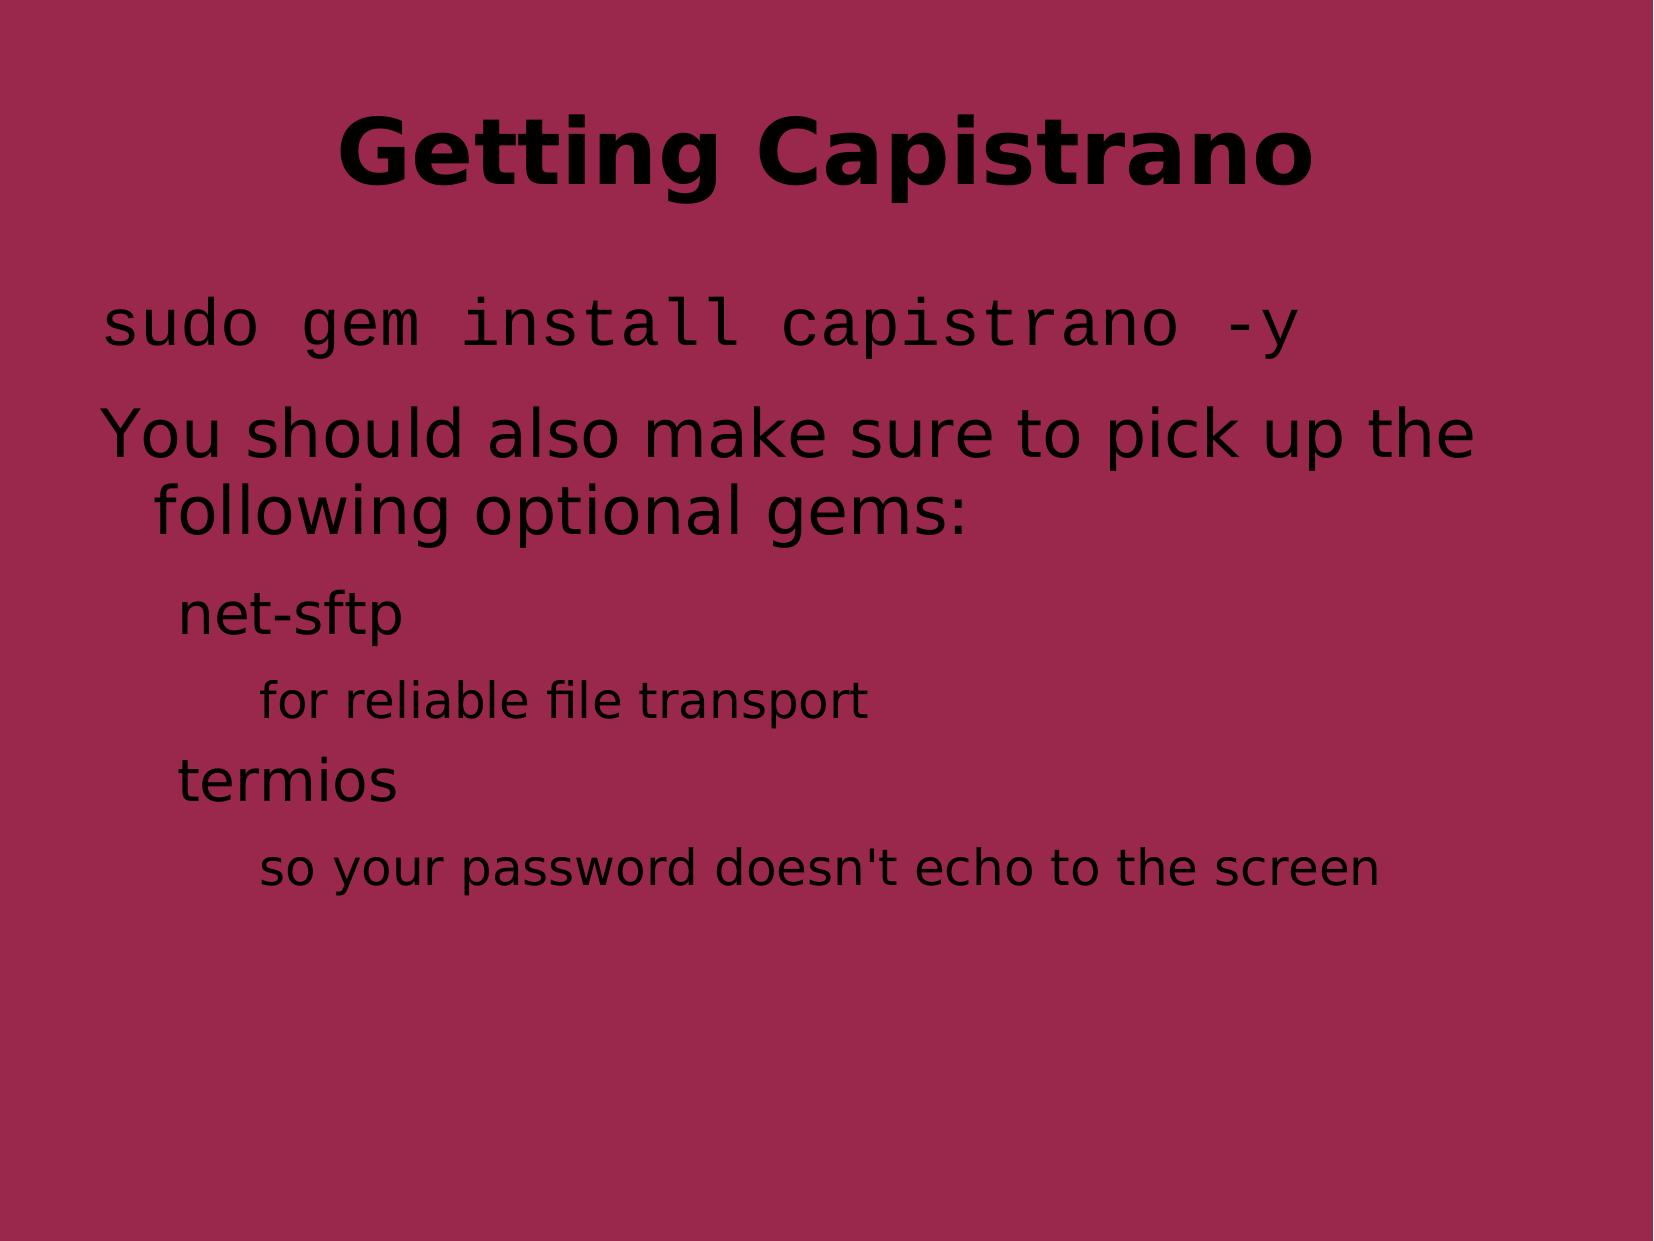

# Getting Capistrano
sudo gem install capistrano -y
You should also make sure to pick up the following optional gems:
net-sftp
for reliable file transport
termios
so your password doesn't echo to the screen